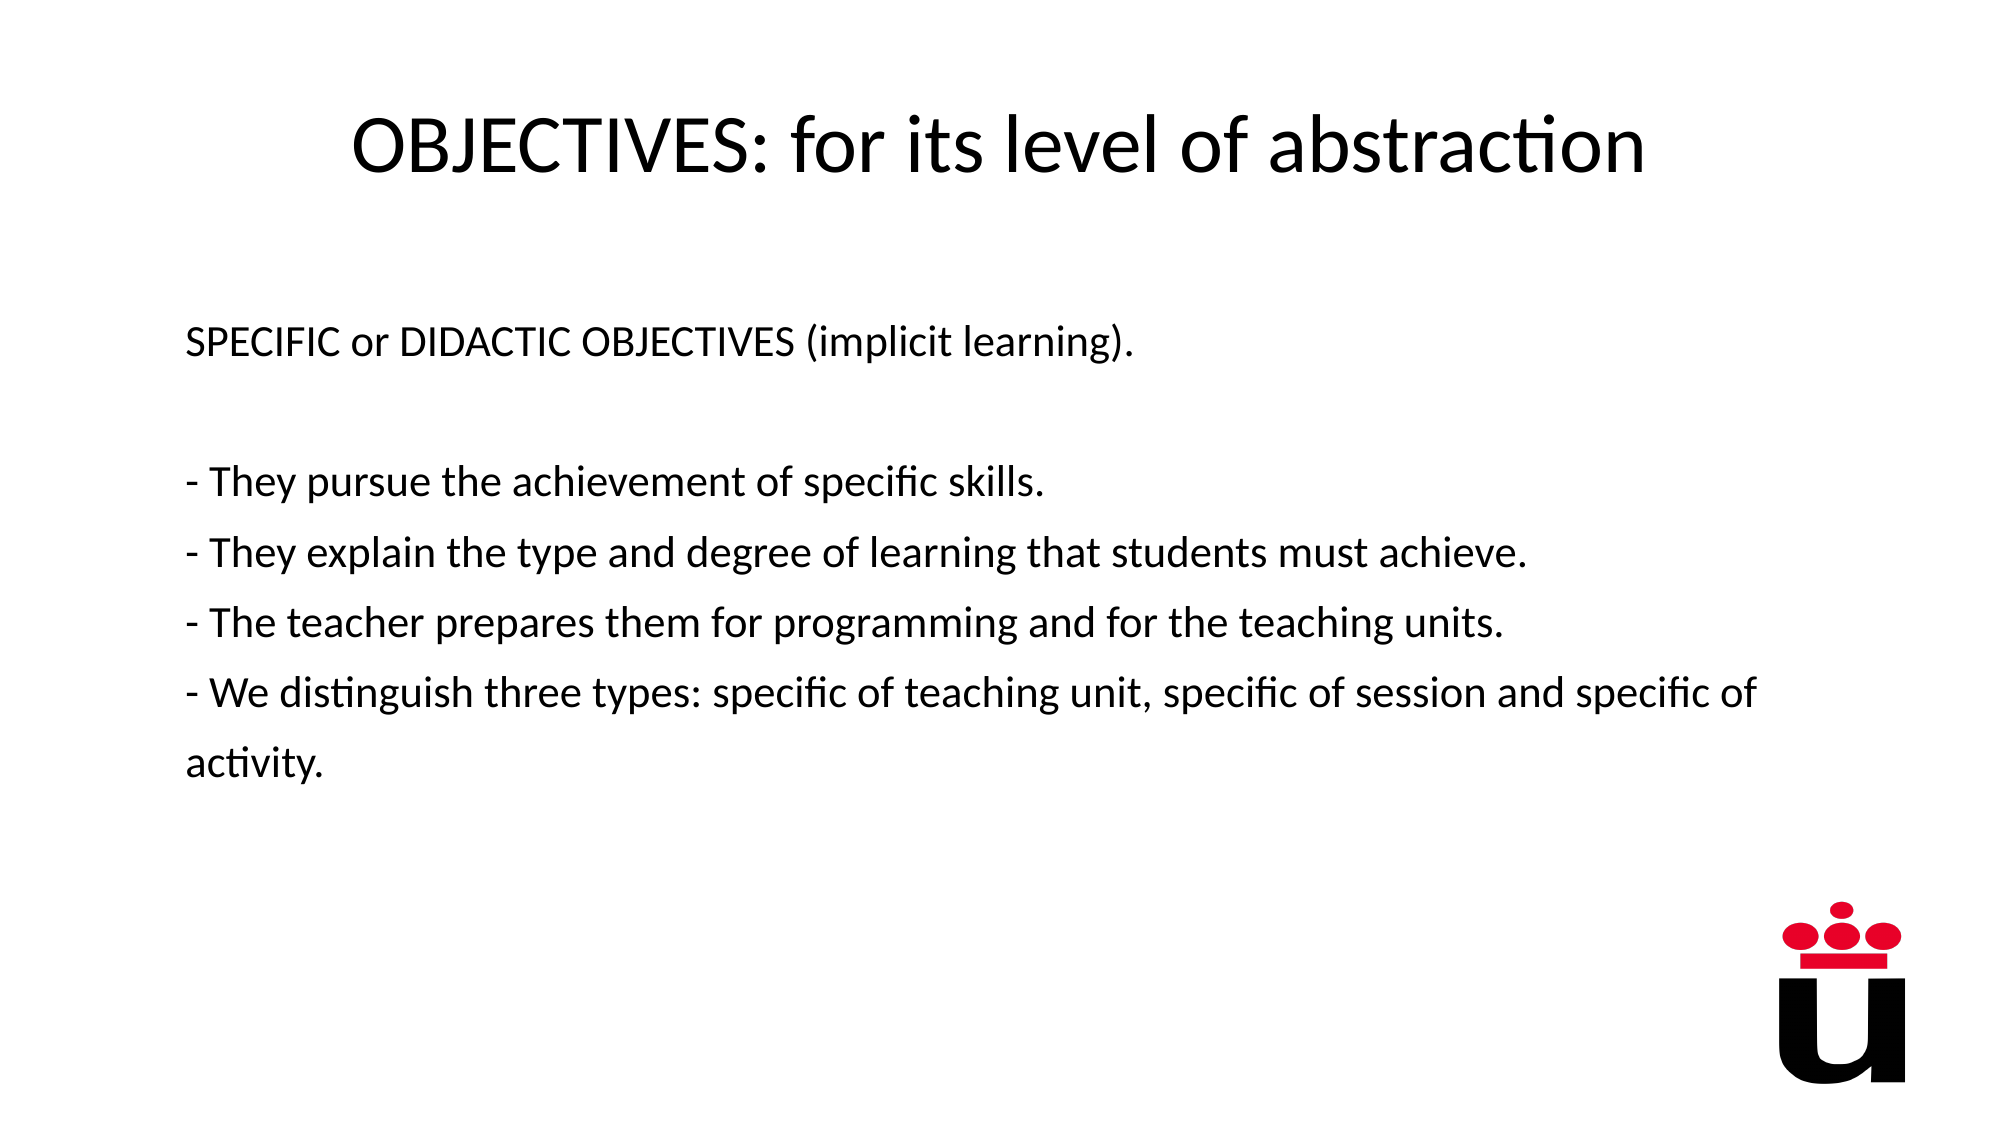

# OBJECTIVES: for its level of abstraction
SPECIFIC or DIDACTIC OBJECTIVES (implicit learning).
- They pursue the achievement of specific skills.
- They explain the type and degree of learning that students must achieve.
- The teacher prepares them for programming and for the teaching units.
- We distinguish three types: specific of teaching unit, specific of session and specific of activity.